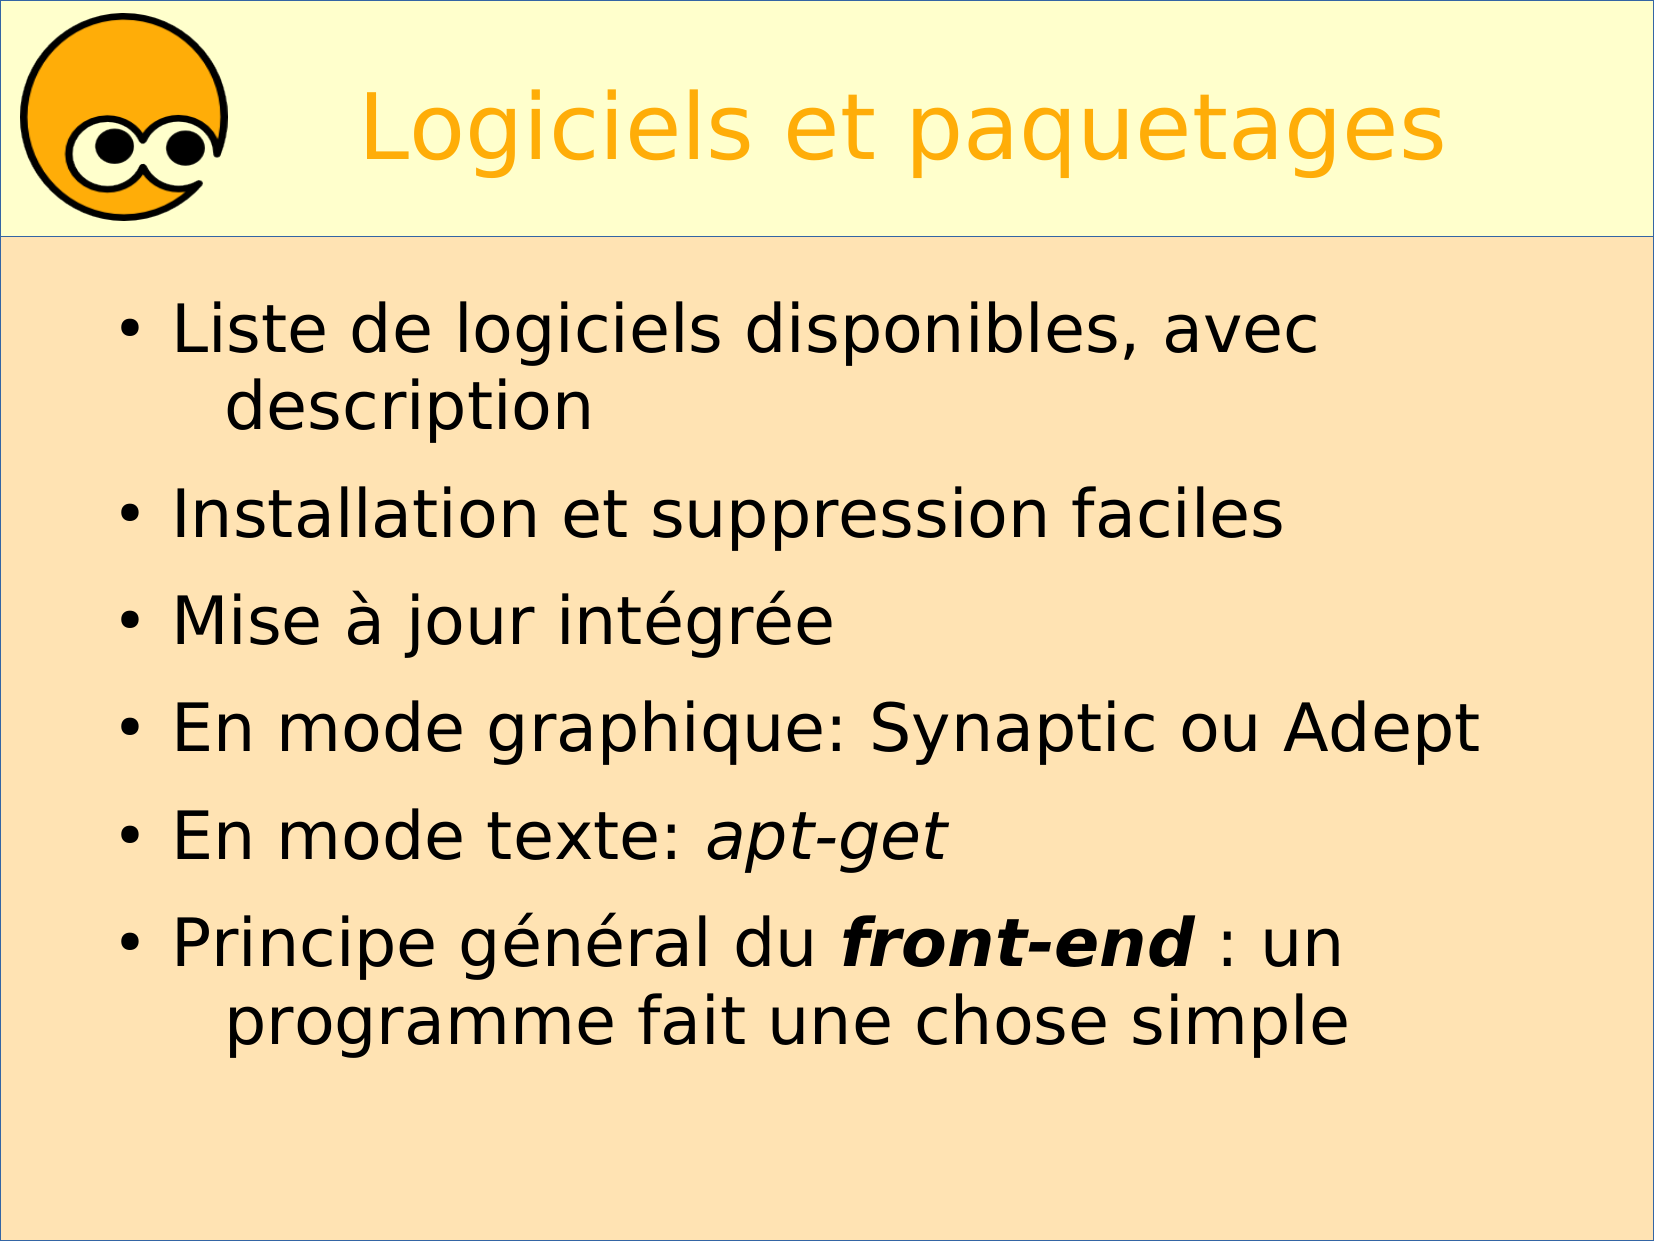

# Logiciels et paquetages
Liste de logiciels disponibles, avec description
Installation et suppression faciles
Mise à jour intégrée
En mode graphique: Synaptic ou Adept
En mode texte: apt-get
Principe général du front-end : un programme fait une chose simple